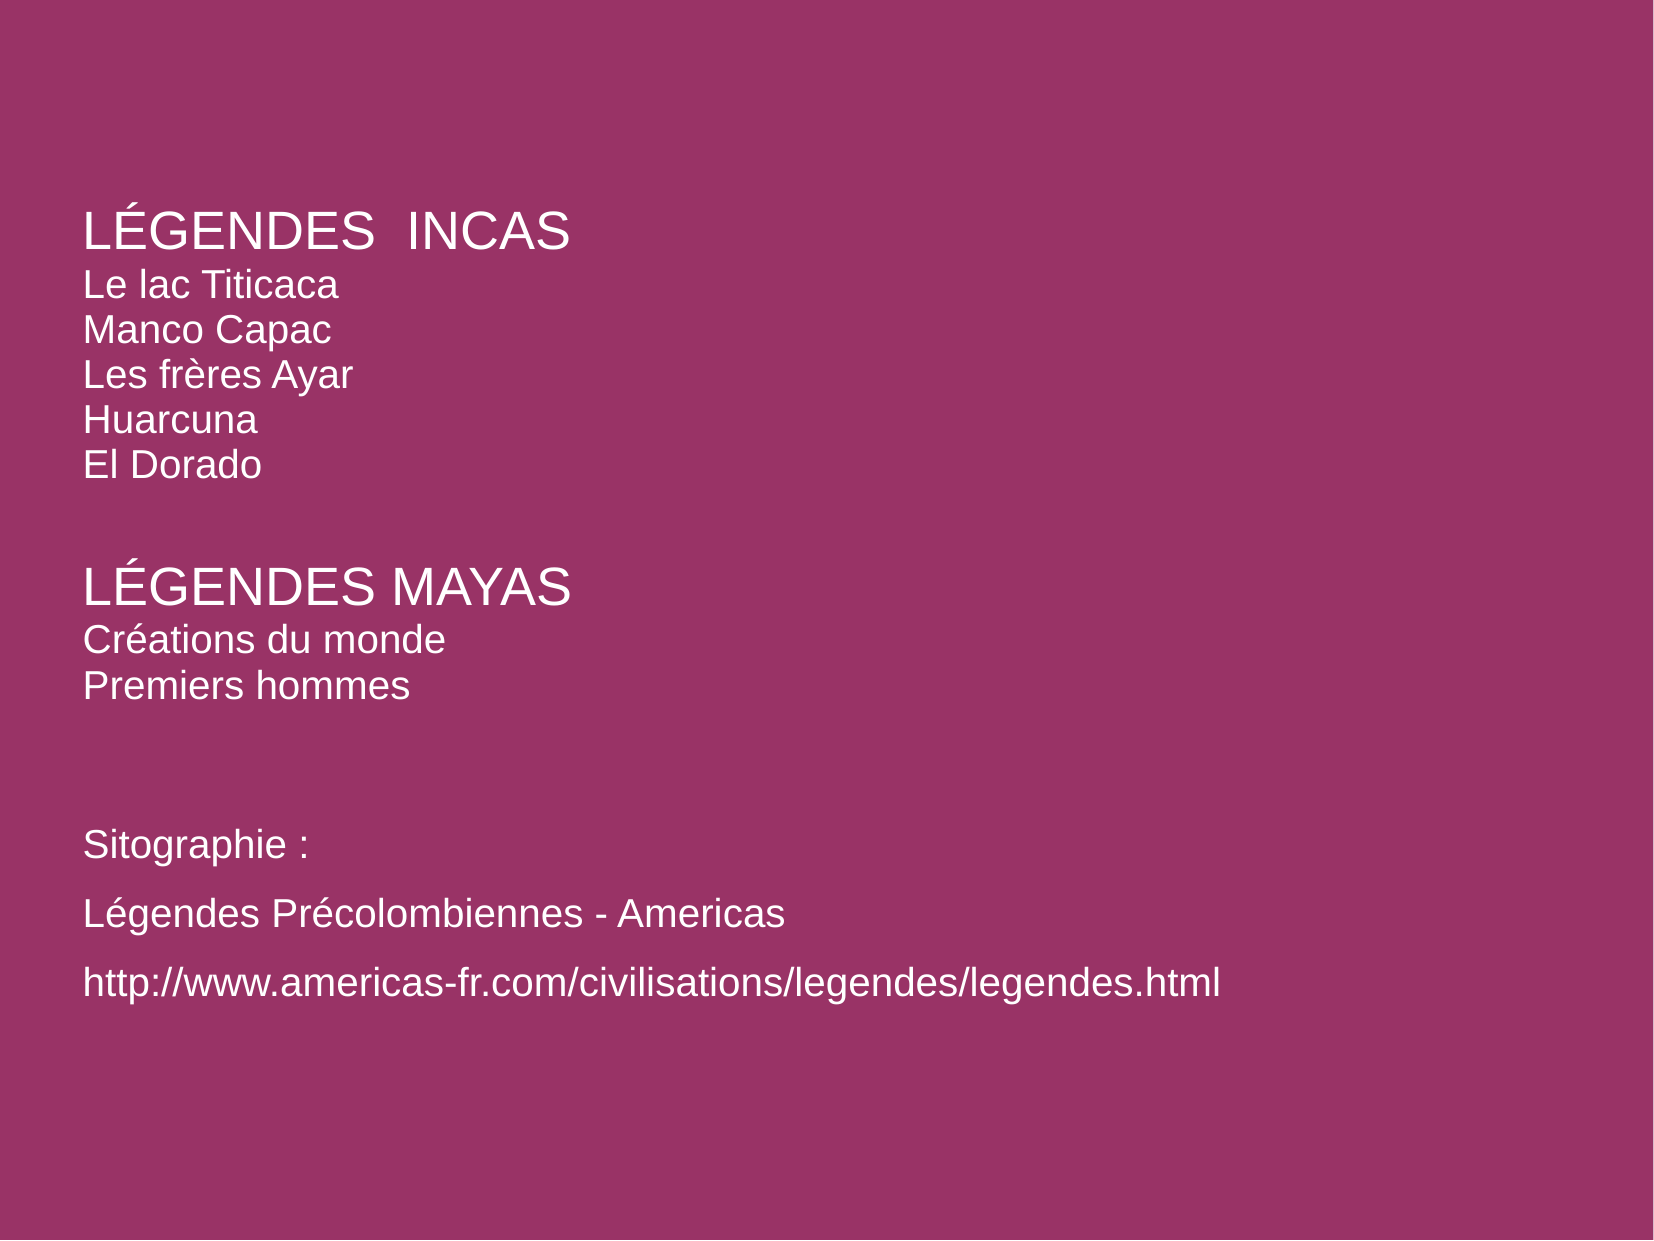

#
LÉGENDES INCAS
Le lac Titicaca
Manco Capac
Les frères Ayar
Huarcuna
El Dorado
LÉGENDES MAYAS
Créations du monde
Premiers hommes
Sitographie :
Légendes Précolombiennes - Americas
http://www.americas-fr.com/civilisations/legendes/legendes.html